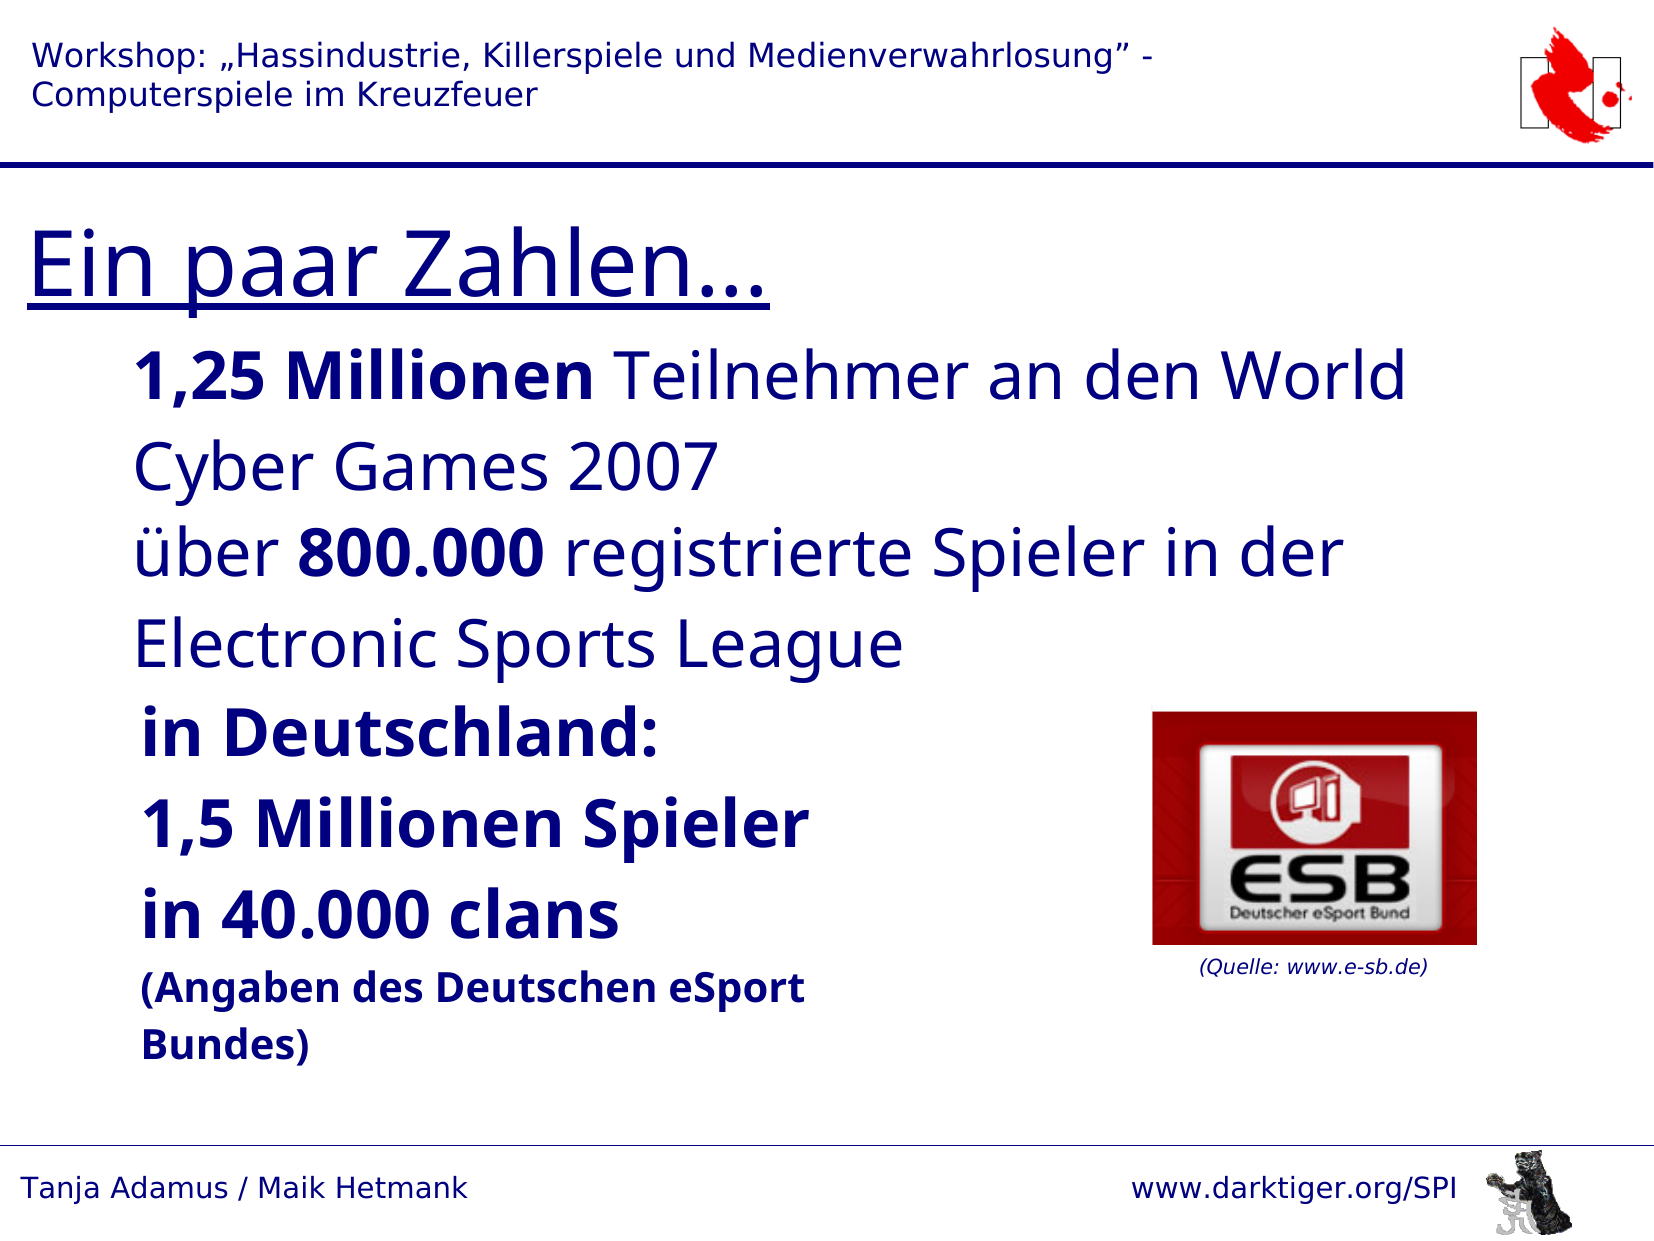

Workshop: „Hassindustrie, Killerspiele und Medienverwahrlosung” - Computerspiele im Kreuzfeuer
Ein paar Zahlen...
1,25 Millionen Teilnehmer an den World Cyber Games 2007
über 800.000 registrierte Spieler in der Electronic Sports League
in Deutschland:
1,5 Millionen Spieler
in 40.000 clans
(Angaben des Deutschen eSport Bundes)
(Quelle: www.e-sb.de)